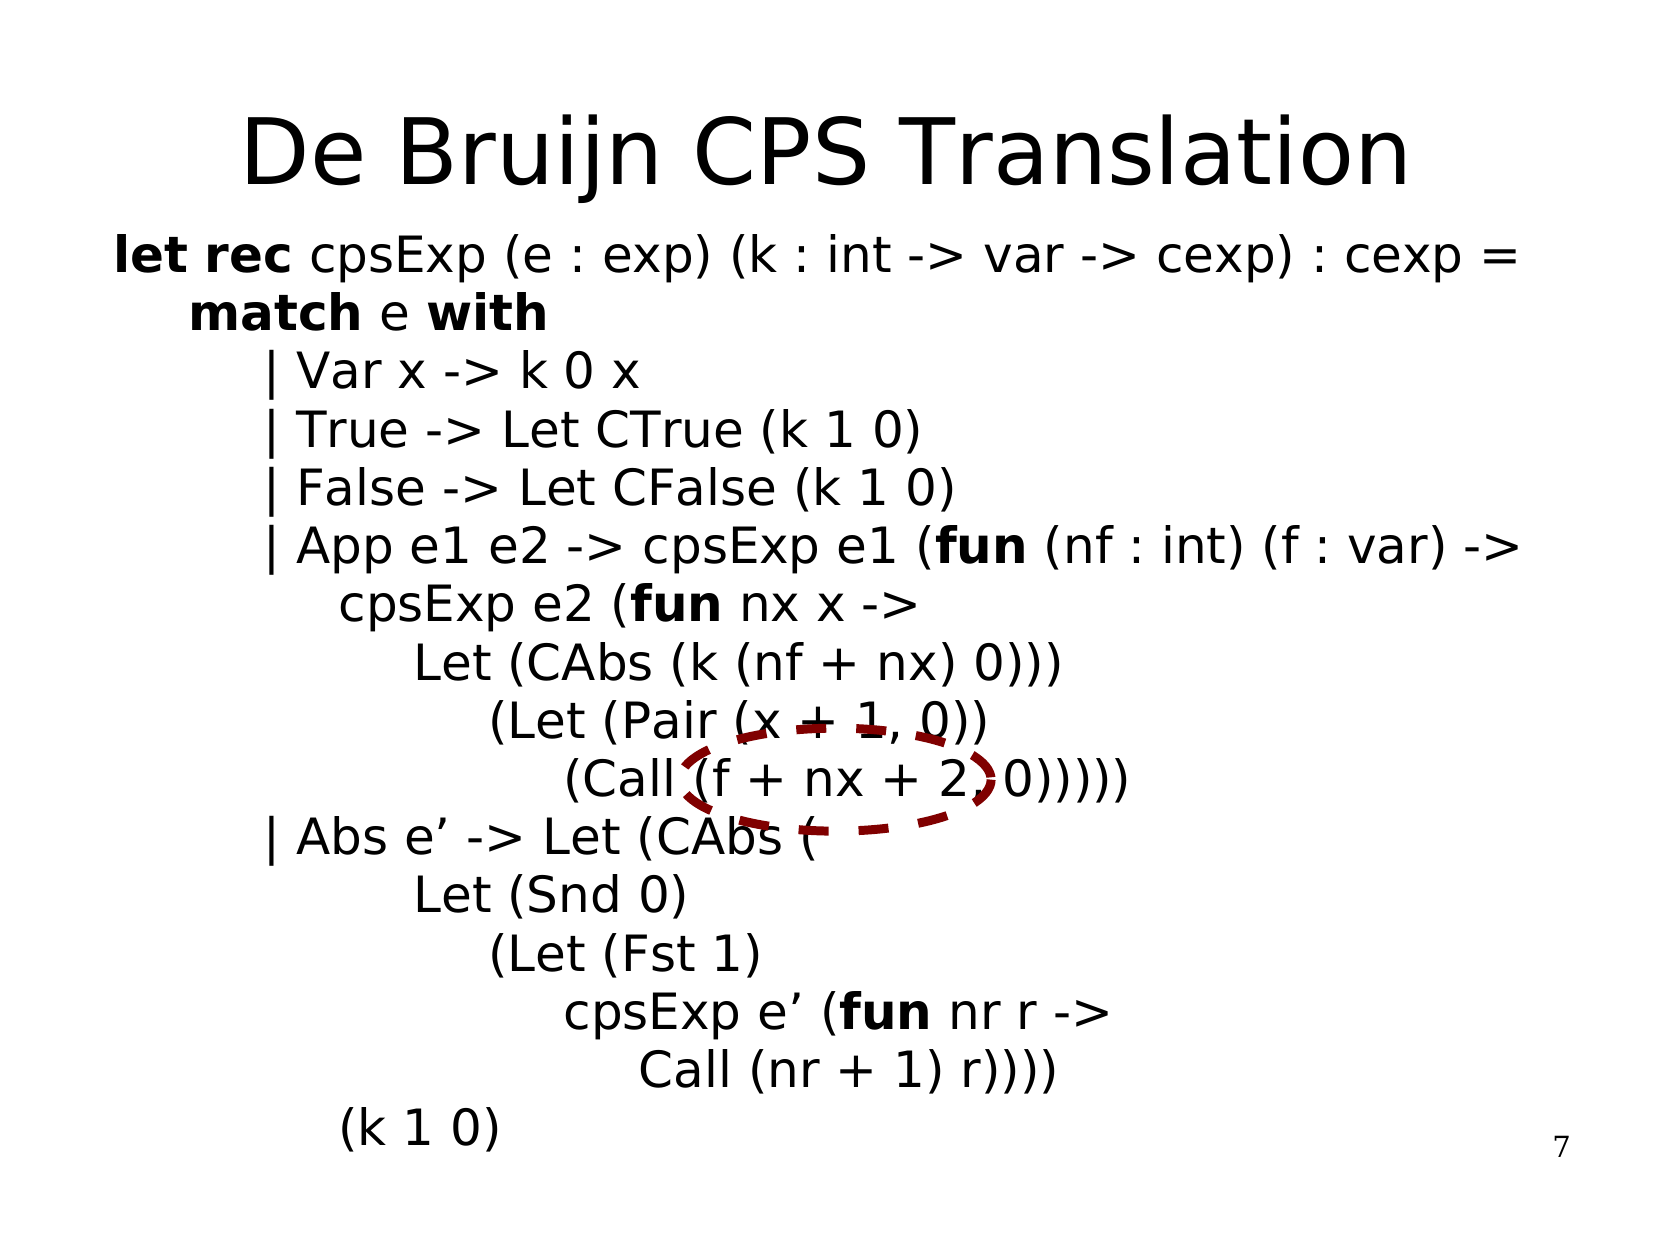

# De Bruijn CPS Translation
let rec cpsExp (e : exp) (k : int -> var -> cexp) : cexp =
	match e with
		| Var x -> k 0 x
		| True -> Let CTrue (k 1 0)
		| False -> Let CFalse (k 1 0)
		| App e1 e2 -> cpsExp e1 (fun (nf : int) (f : var) ->
			cpsExp e2 (fun nx x ->
				Let (CAbs (k (nf + nx) 0)))
					(Let (Pair (x + 1, 0))
						(Call (f + nx + 2, 0)))))
		| Abs e’ -> Let (CAbs (
				Let (Snd 0)
					(Let (Fst 1)
						cpsExp e’ (fun nr r ->
							Call (nr + 1) r))))
			(k 1 0)
7